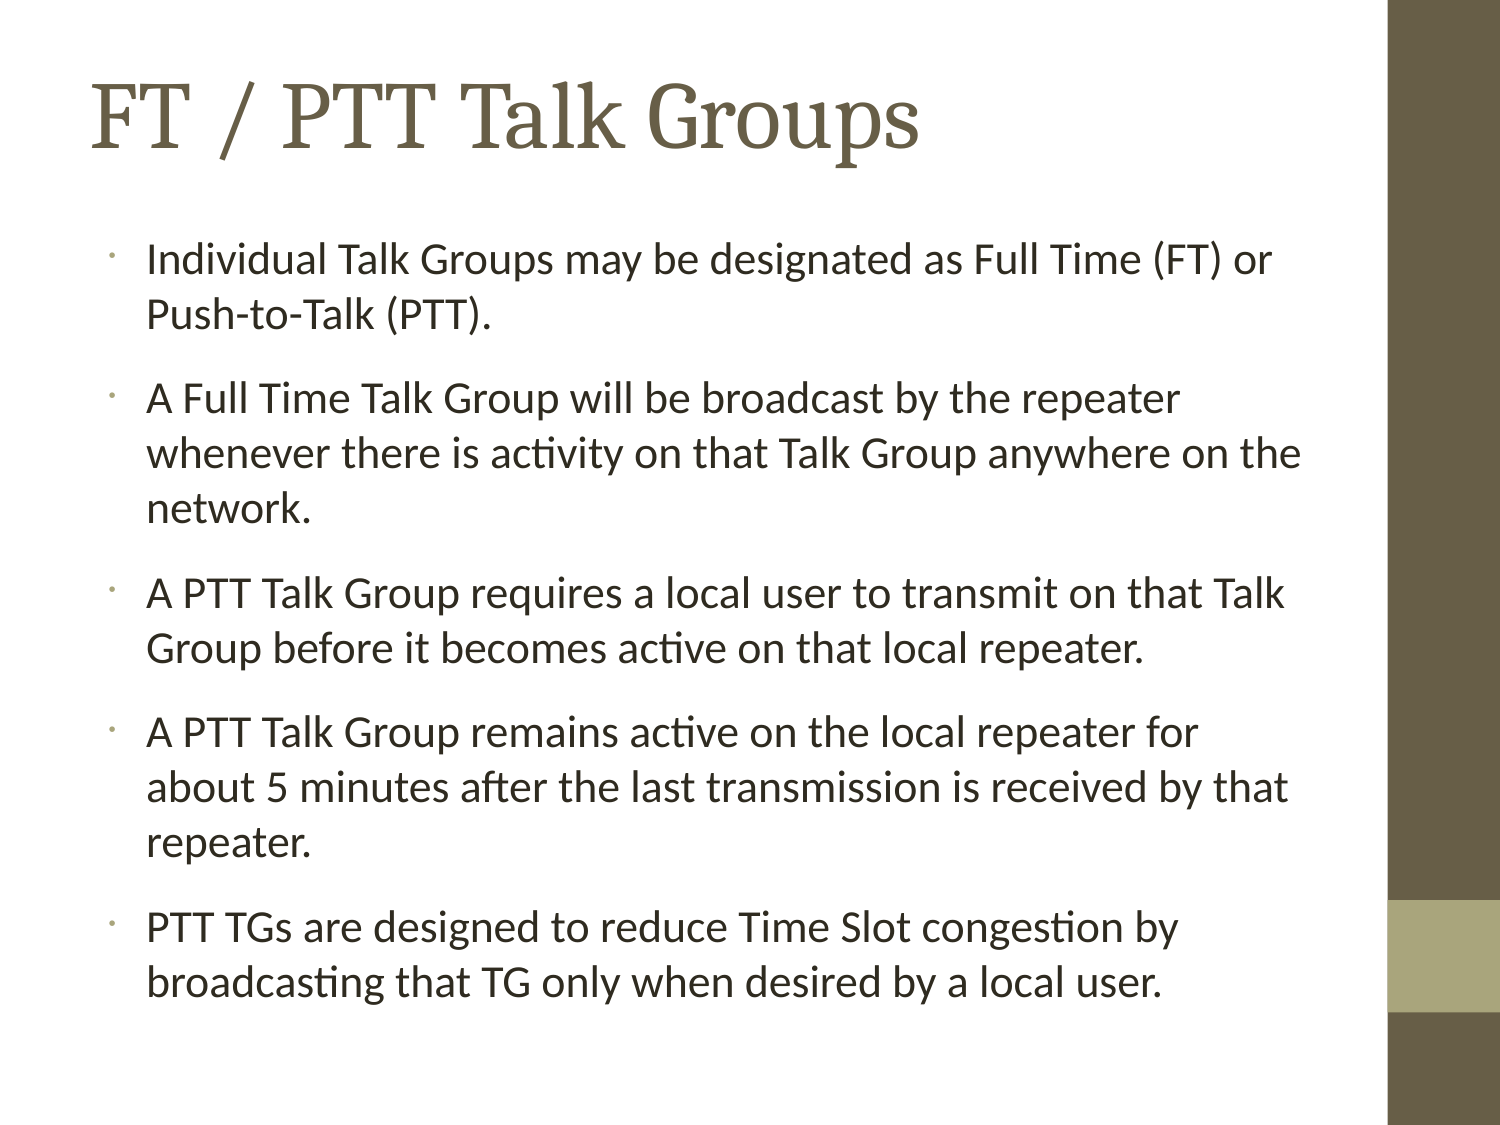

# FT / PTT Talk Groups
Individual Talk Groups may be designated as Full Time (FT) or Push-to-Talk (PTT).
A Full Time Talk Group will be broadcast by the repeater whenever there is activity on that Talk Group anywhere on the network.
A PTT Talk Group requires a local user to transmit on that Talk Group before it becomes active on that local repeater.
A PTT Talk Group remains active on the local repeater for about 5 minutes after the last transmission is received by that repeater.
PTT TGs are designed to reduce Time Slot congestion by broadcasting that TG only when desired by a local user.